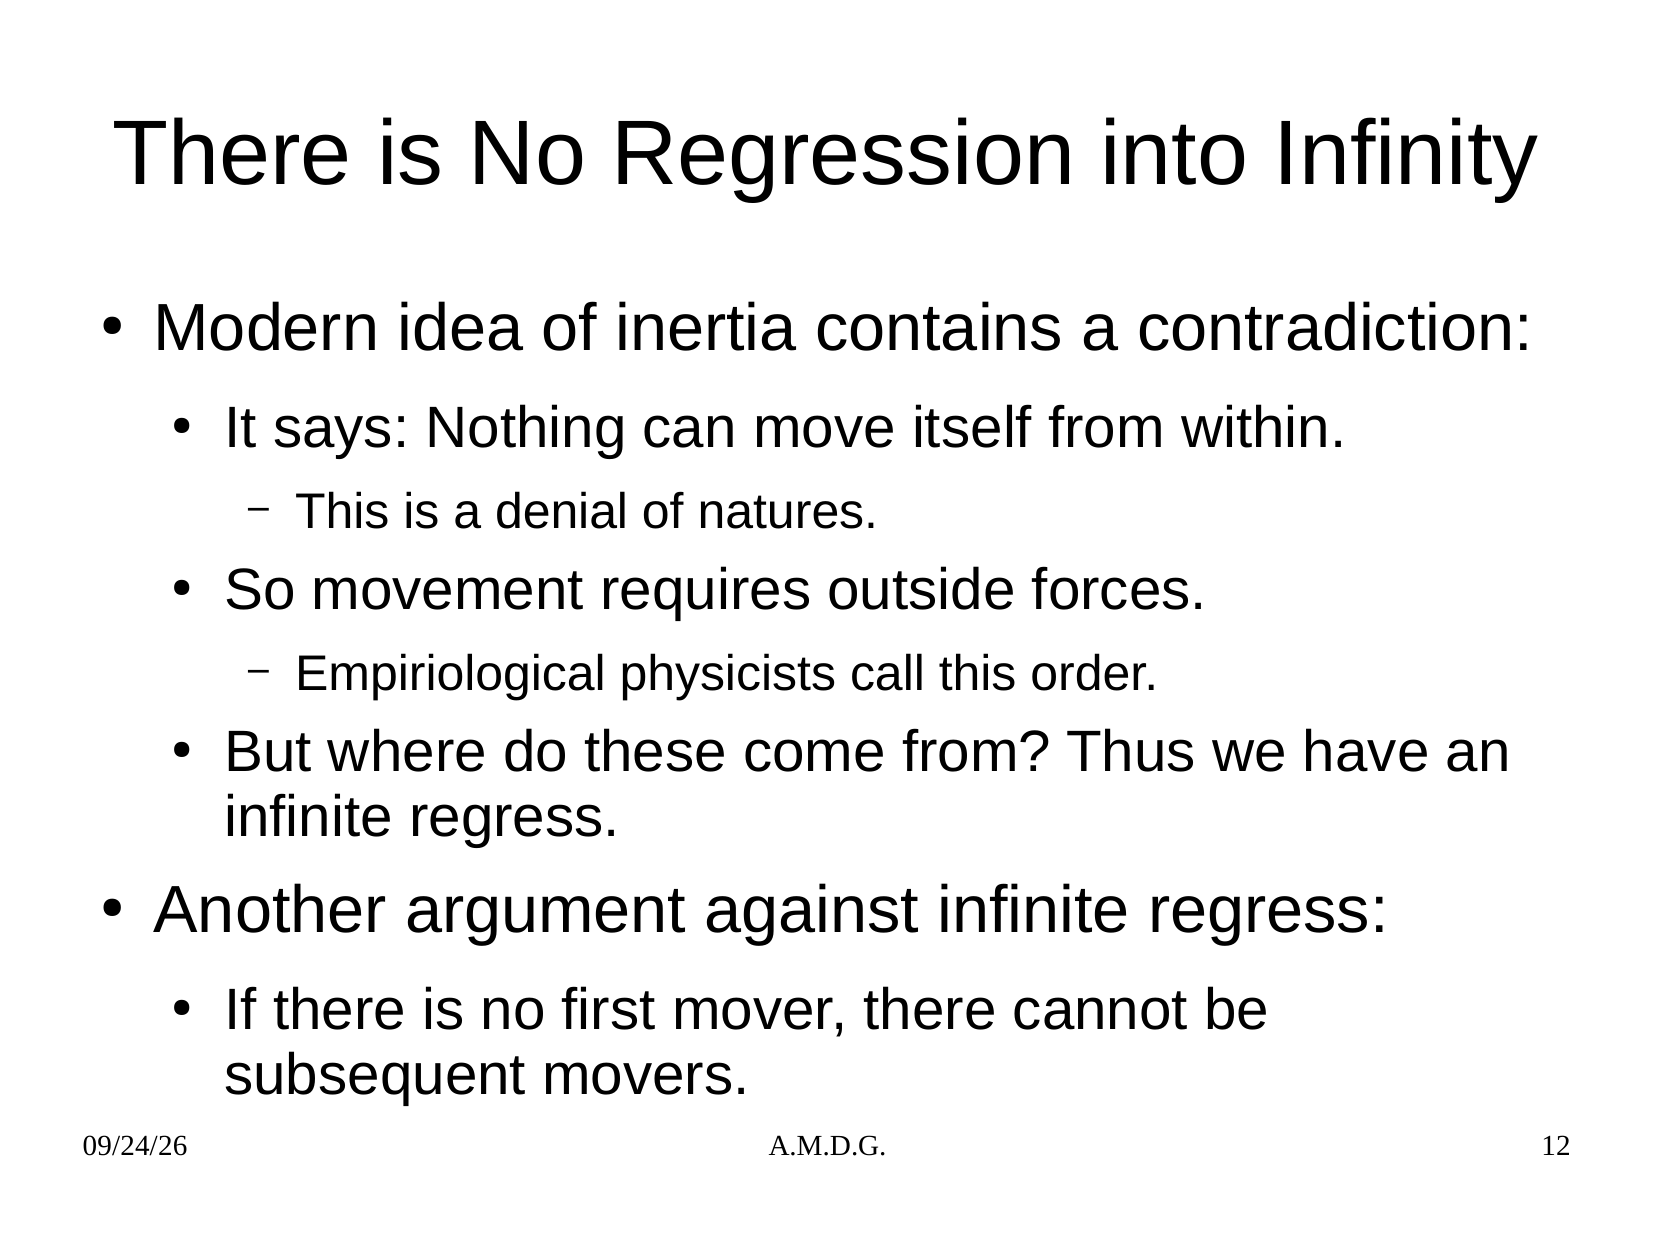

# There is No Regression into Infinity
Modern idea of inertia contains a contradiction:
It says: Nothing can move itself from within.
This is a denial of natures.
So movement requires outside forces.
Empiriological physicists call this order.
But where do these come from? Thus we have an infinite regress.
Another argument against infinite regress:
If there is no first mover, there cannot be subsequent movers.
`
A.M.D.G.
12